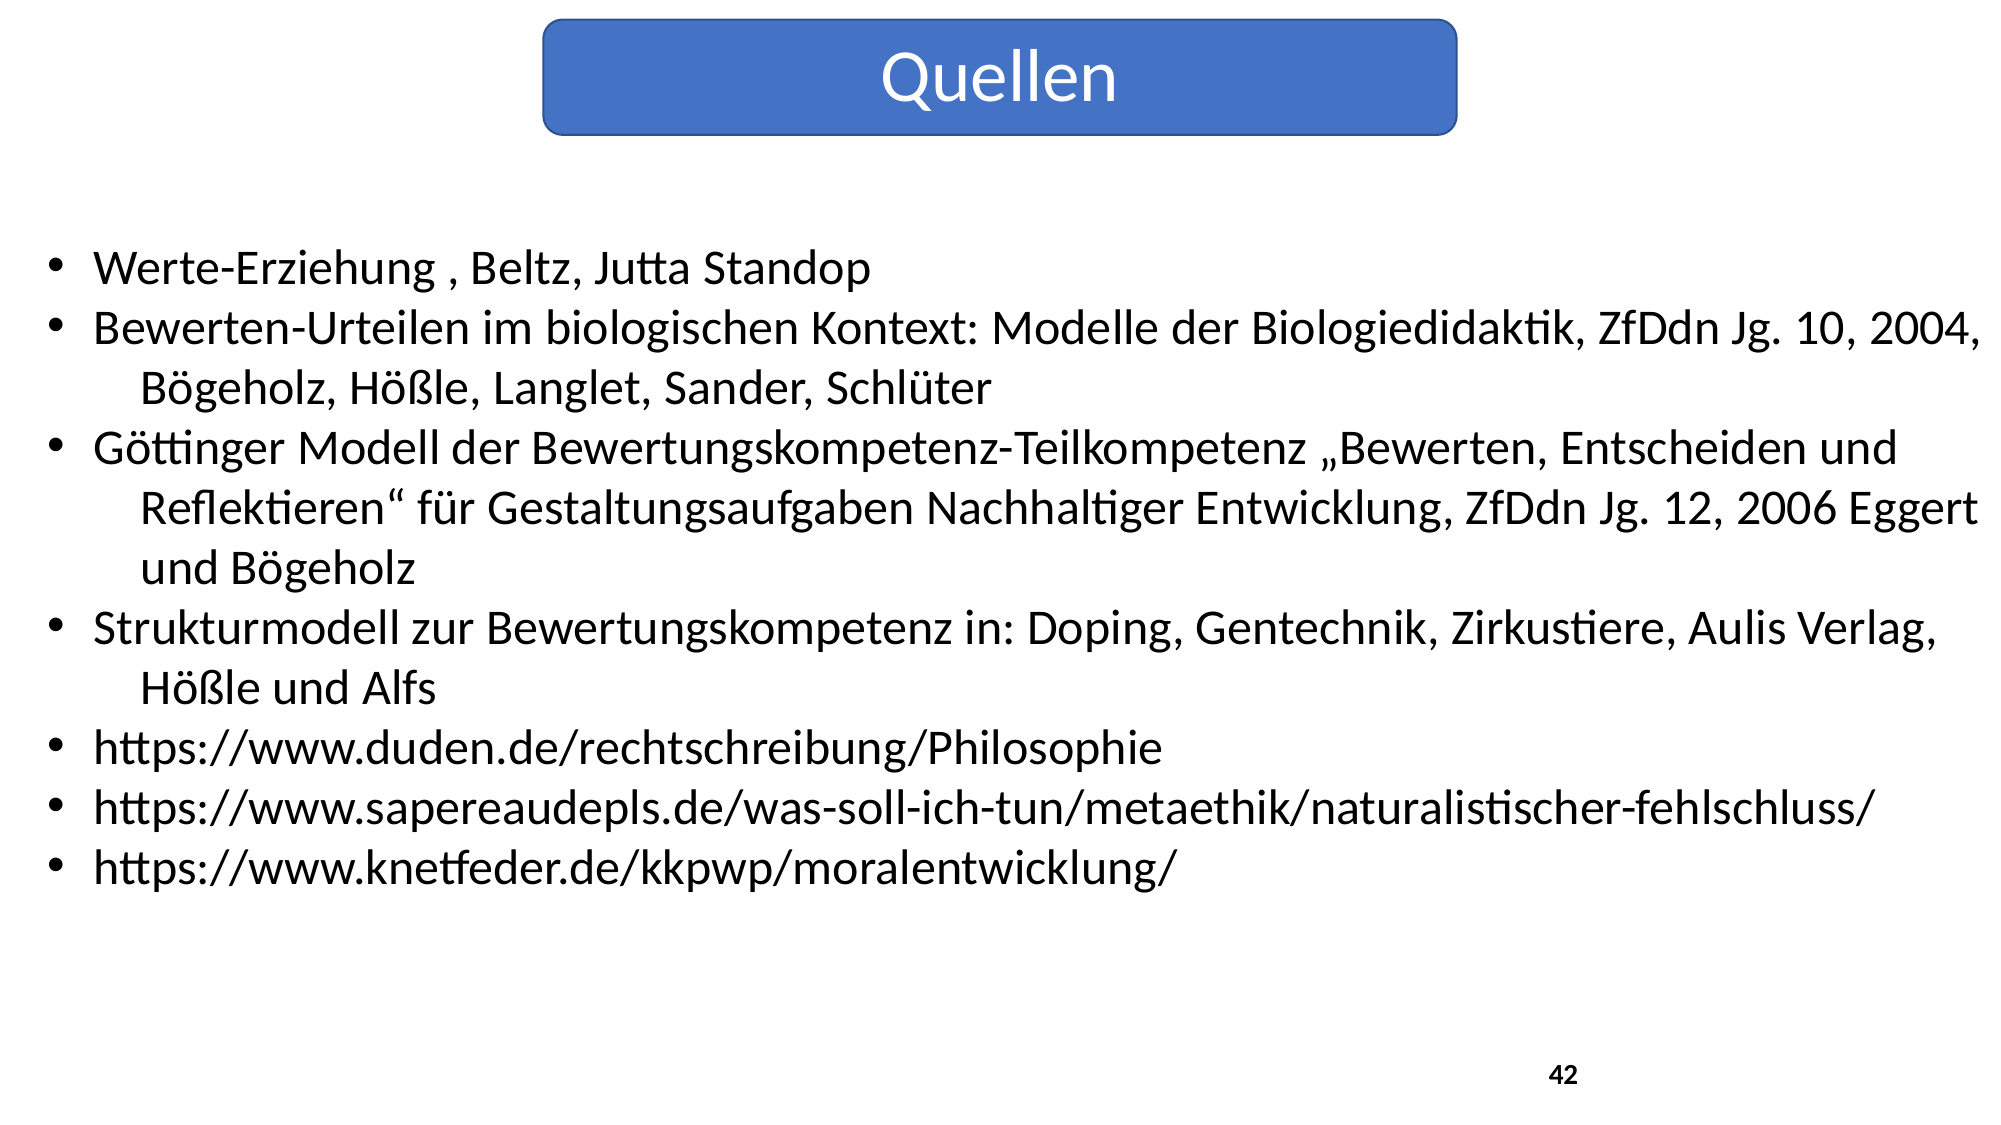

Quellen
Werte-Erziehung , Beltz, Jutta Standop
Bewerten-Urteilen im biologischen Kontext: Modelle der Biologiedidaktik, ZfDdn Jg. 10, 2004, Bögeholz, Hößle, Langlet, Sander, Schlüter
Göttinger Modell der Bewertungskompetenz-Teilkompetenz „Bewerten, Entscheiden und Reflektieren“ für Gestaltungsaufgaben Nachhaltiger Entwicklung, ZfDdn Jg. 12, 2006 Eggert und Bögeholz
Strukturmodell zur Bewertungskompetenz in: Doping, Gentechnik, Zirkustiere, Aulis Verlag, Hößle und Alfs
https://www.duden.de/rechtschreibung/Philosophie
https://www.sapereaudepls.de/was-soll-ich-tun/metaethik/naturalistischer-fehlschluss/
https://www.knetfeder.de/kkpwp/moralentwicklung/
42